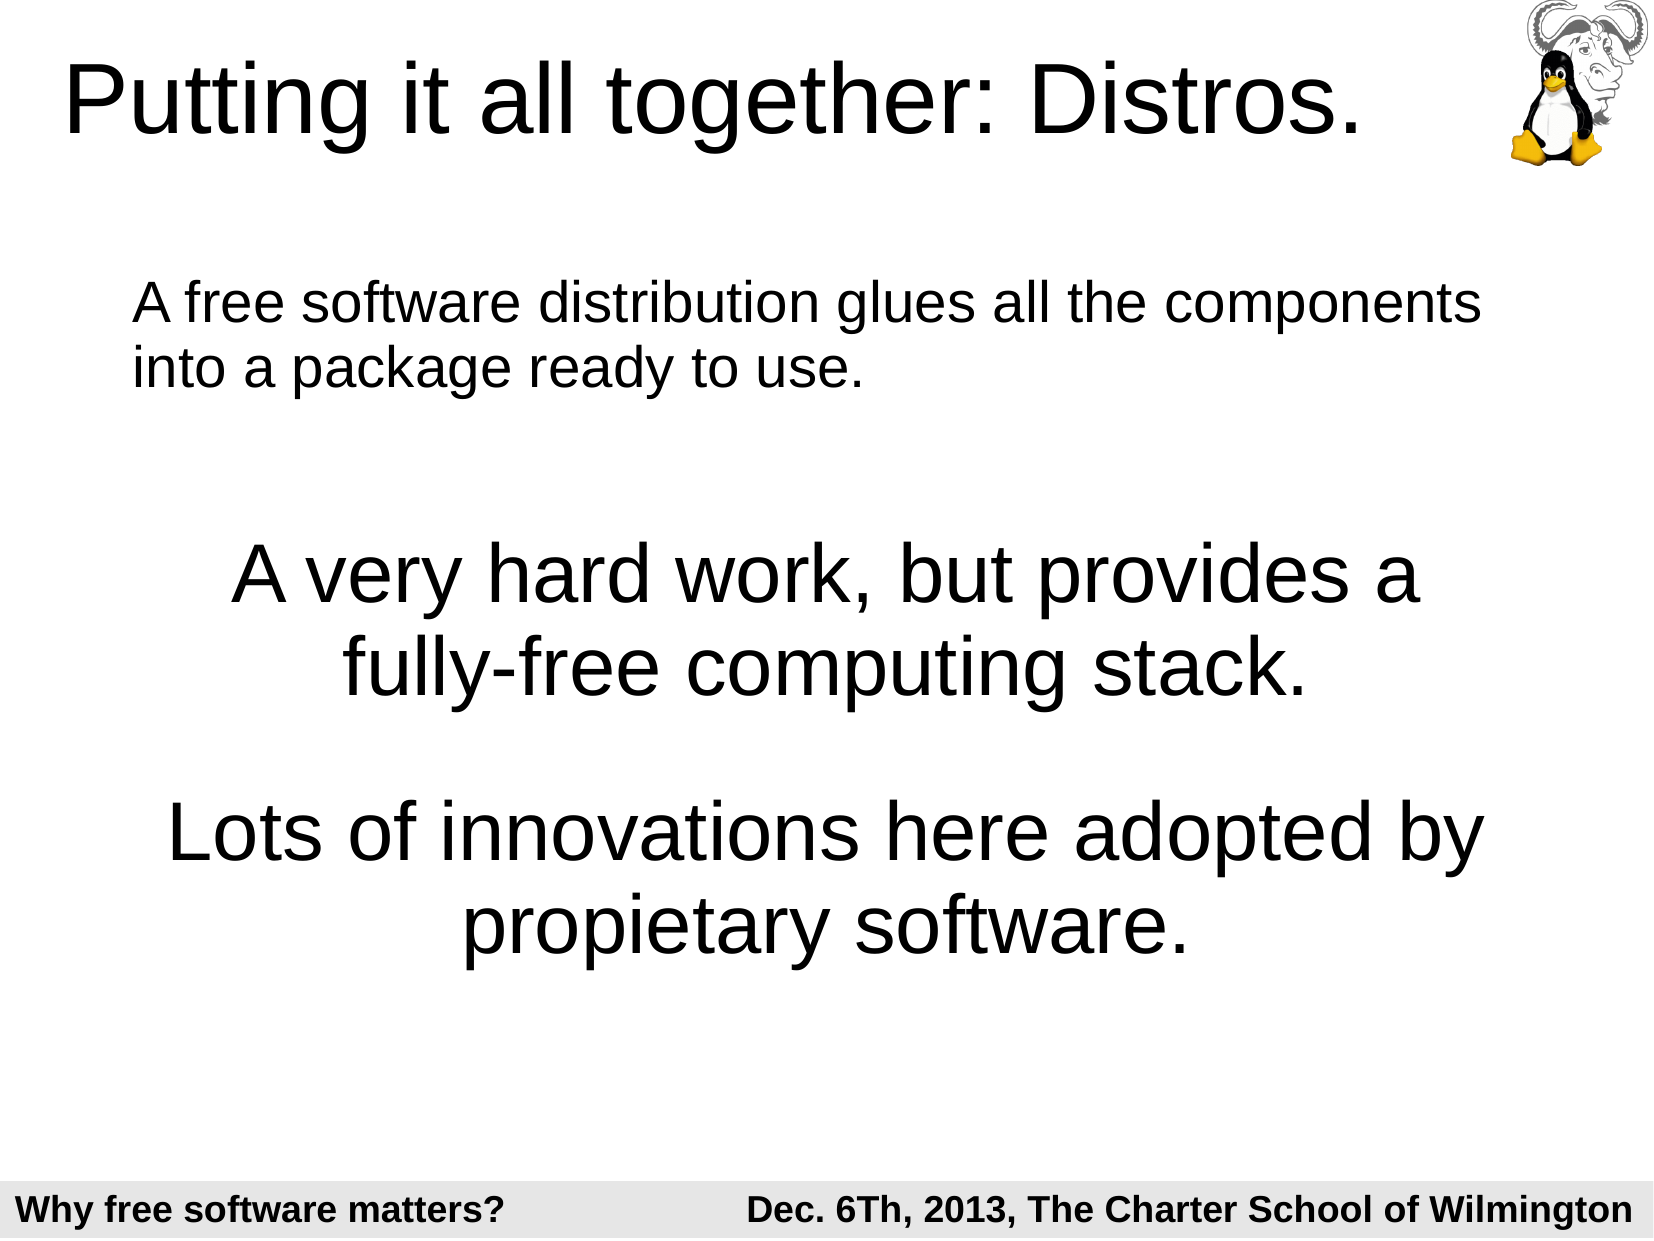

Putting it all together: Distros.
A free software distribution glues all the components into a package ready to use.
A very hard work, but provides a fully-free computing stack.
Lots of innovations here adopted by propietary software.
Why free software matters? Dec. 6Th, 2013, The Charter School of Wilmington